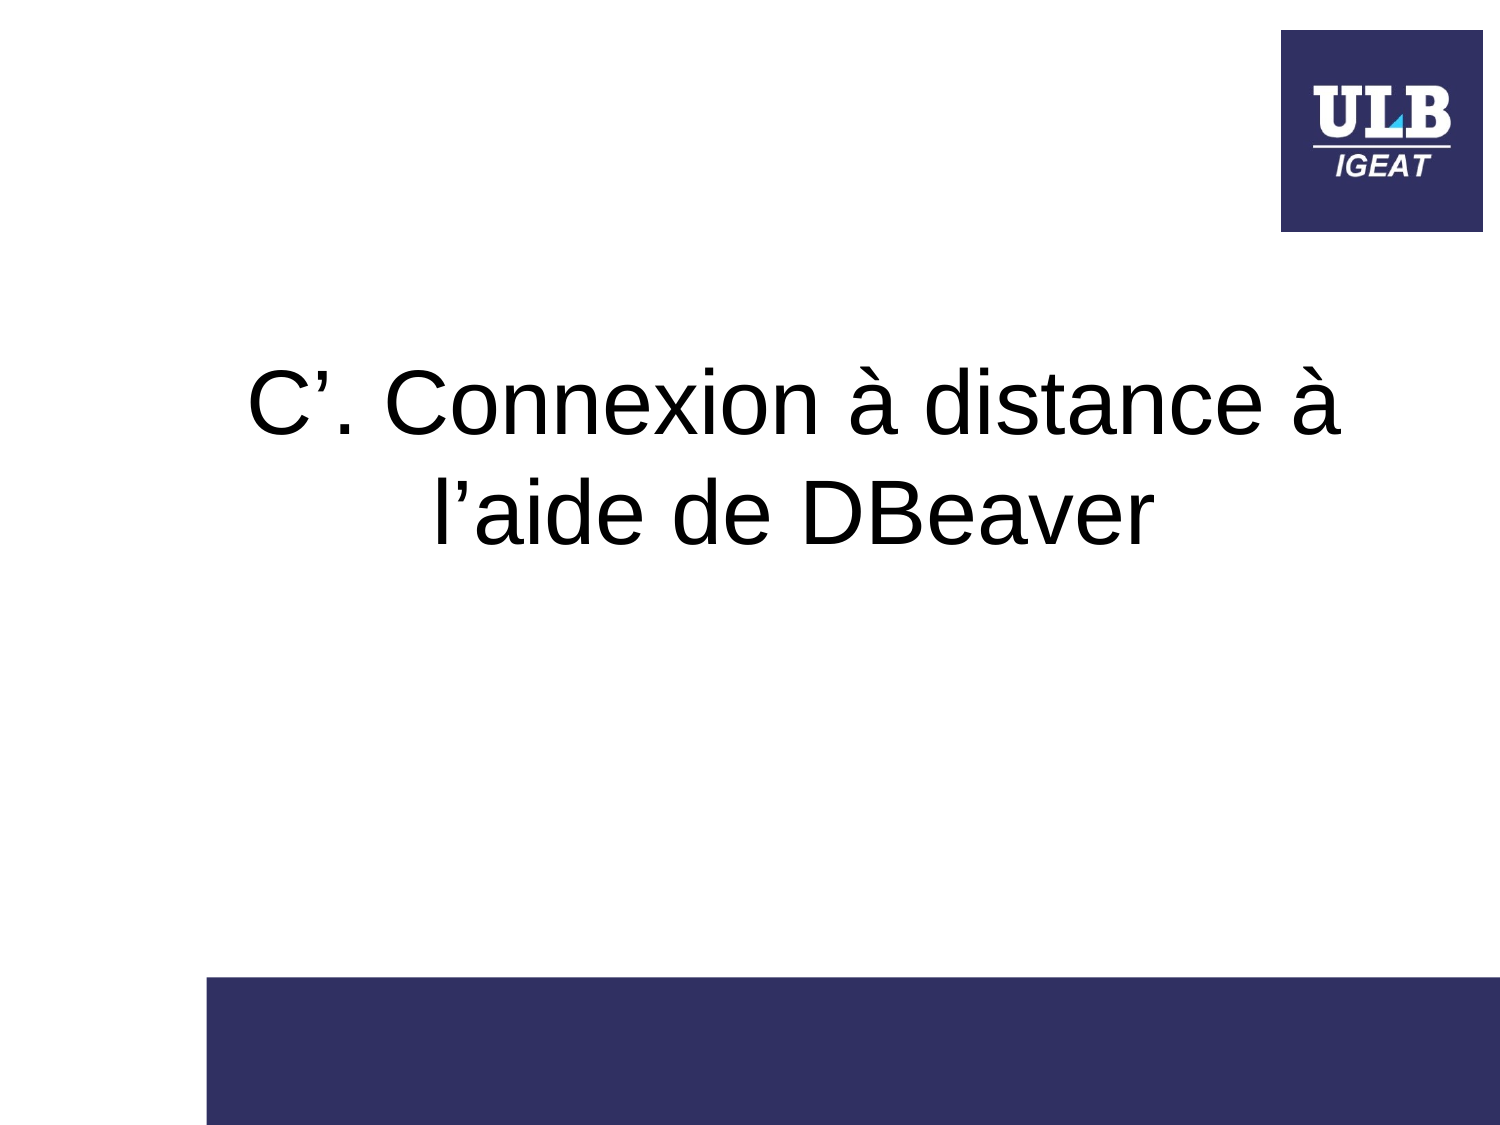

C’. Connexion à distance à l’aide de DBeaver